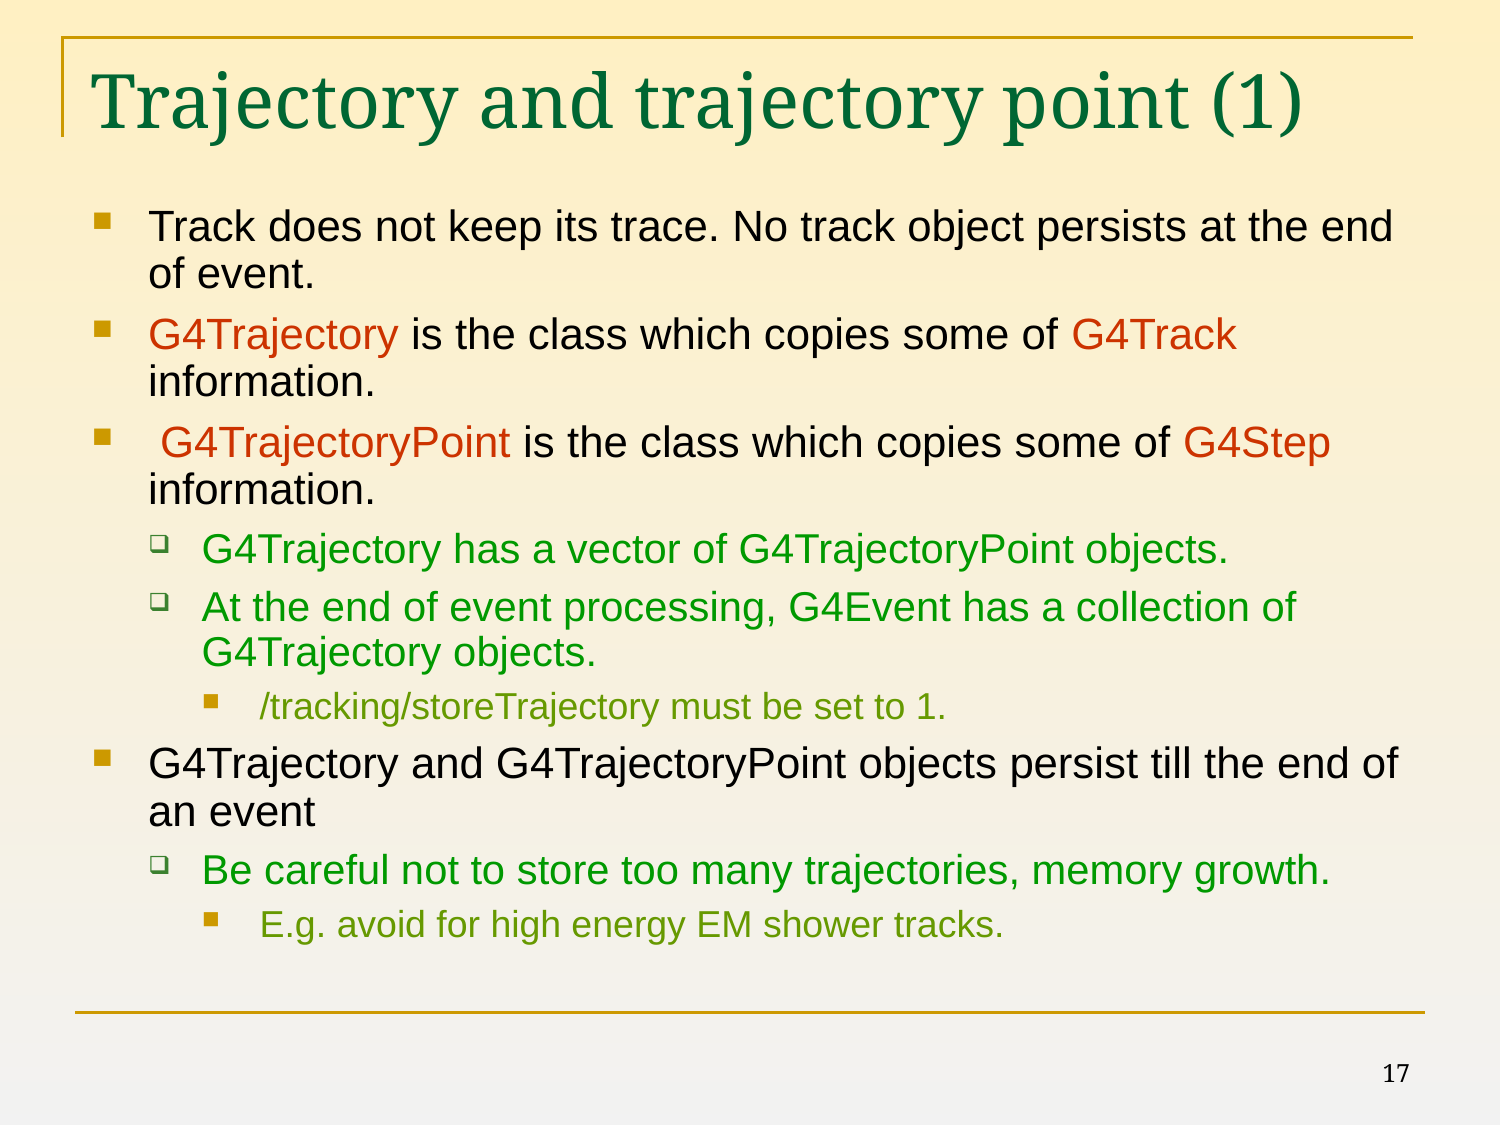

# Trajectory and trajectory point (1)
Track does not keep its trace. No track object persists at the end of event.
G4Trajectory is the class which copies some of G4Track information.
 G4TrajectoryPoint is the class which copies some of G4Step information.
G4Trajectory has a vector of G4TrajectoryPoint objects.
At the end of event processing, G4Event has a collection of G4Trajectory objects.
/tracking/storeTrajectory must be set to 1.
G4Trajectory and G4TrajectoryPoint objects persist till the end of an event
Be careful not to store too many trajectories, memory growth.
E.g. avoid for high energy EM shower tracks.